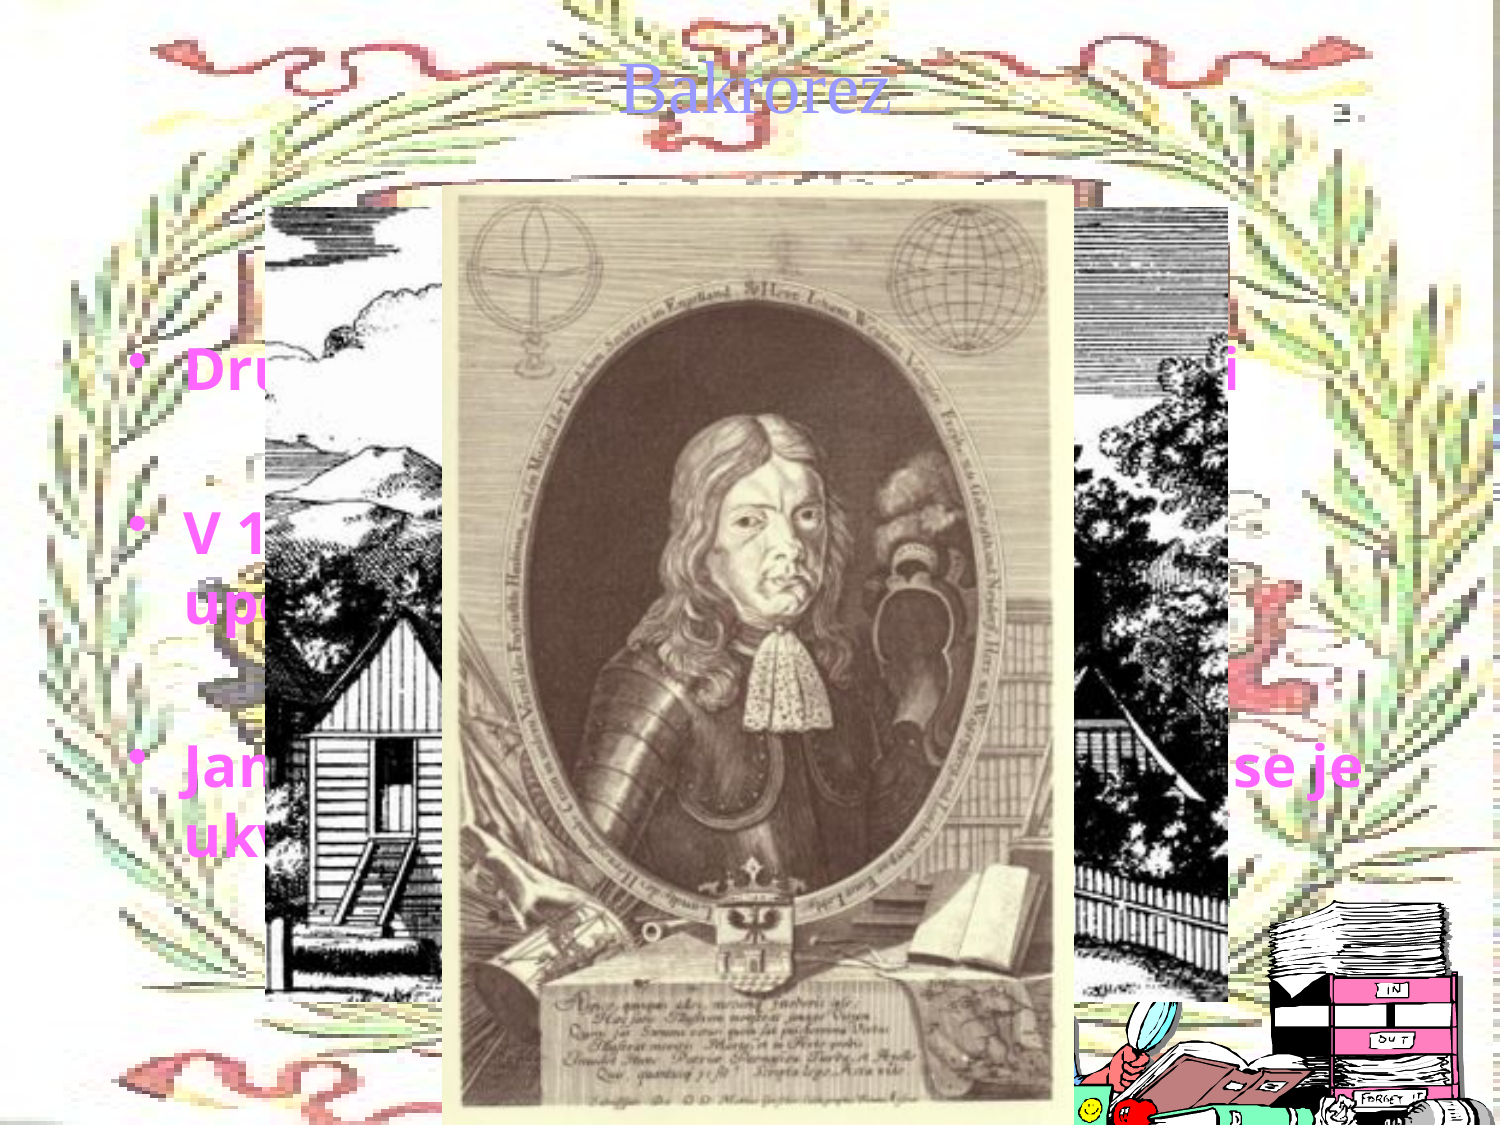

Bakrorez
# Druga polovica 15. stoletja v Nemčiji
V 17. stoletju ga Francozi začno uporabljati kot knjižno ilustracijo
Janez Vajkard Valvasor pa je bil 1. ki se je ukvarjal z bakrotiskarstvom.